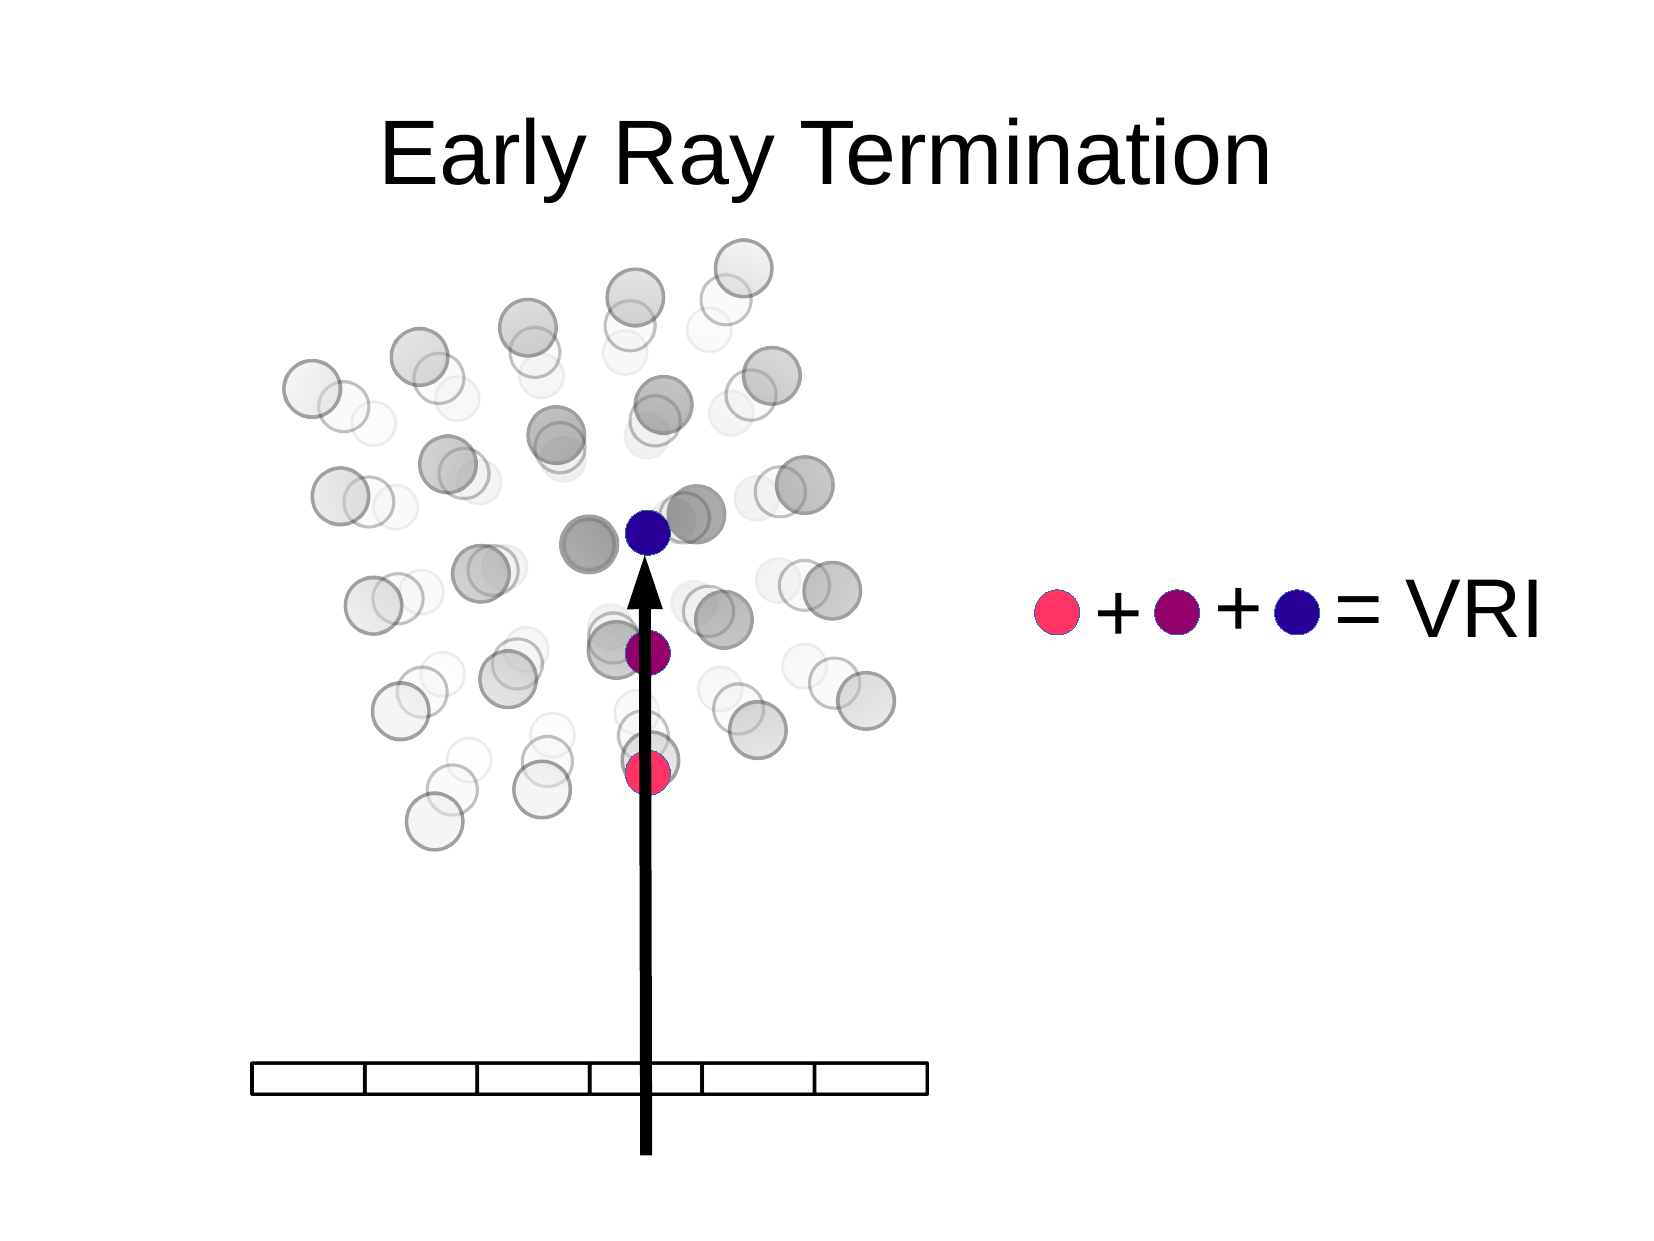

# Early Ray Termination
+
= VRI
+